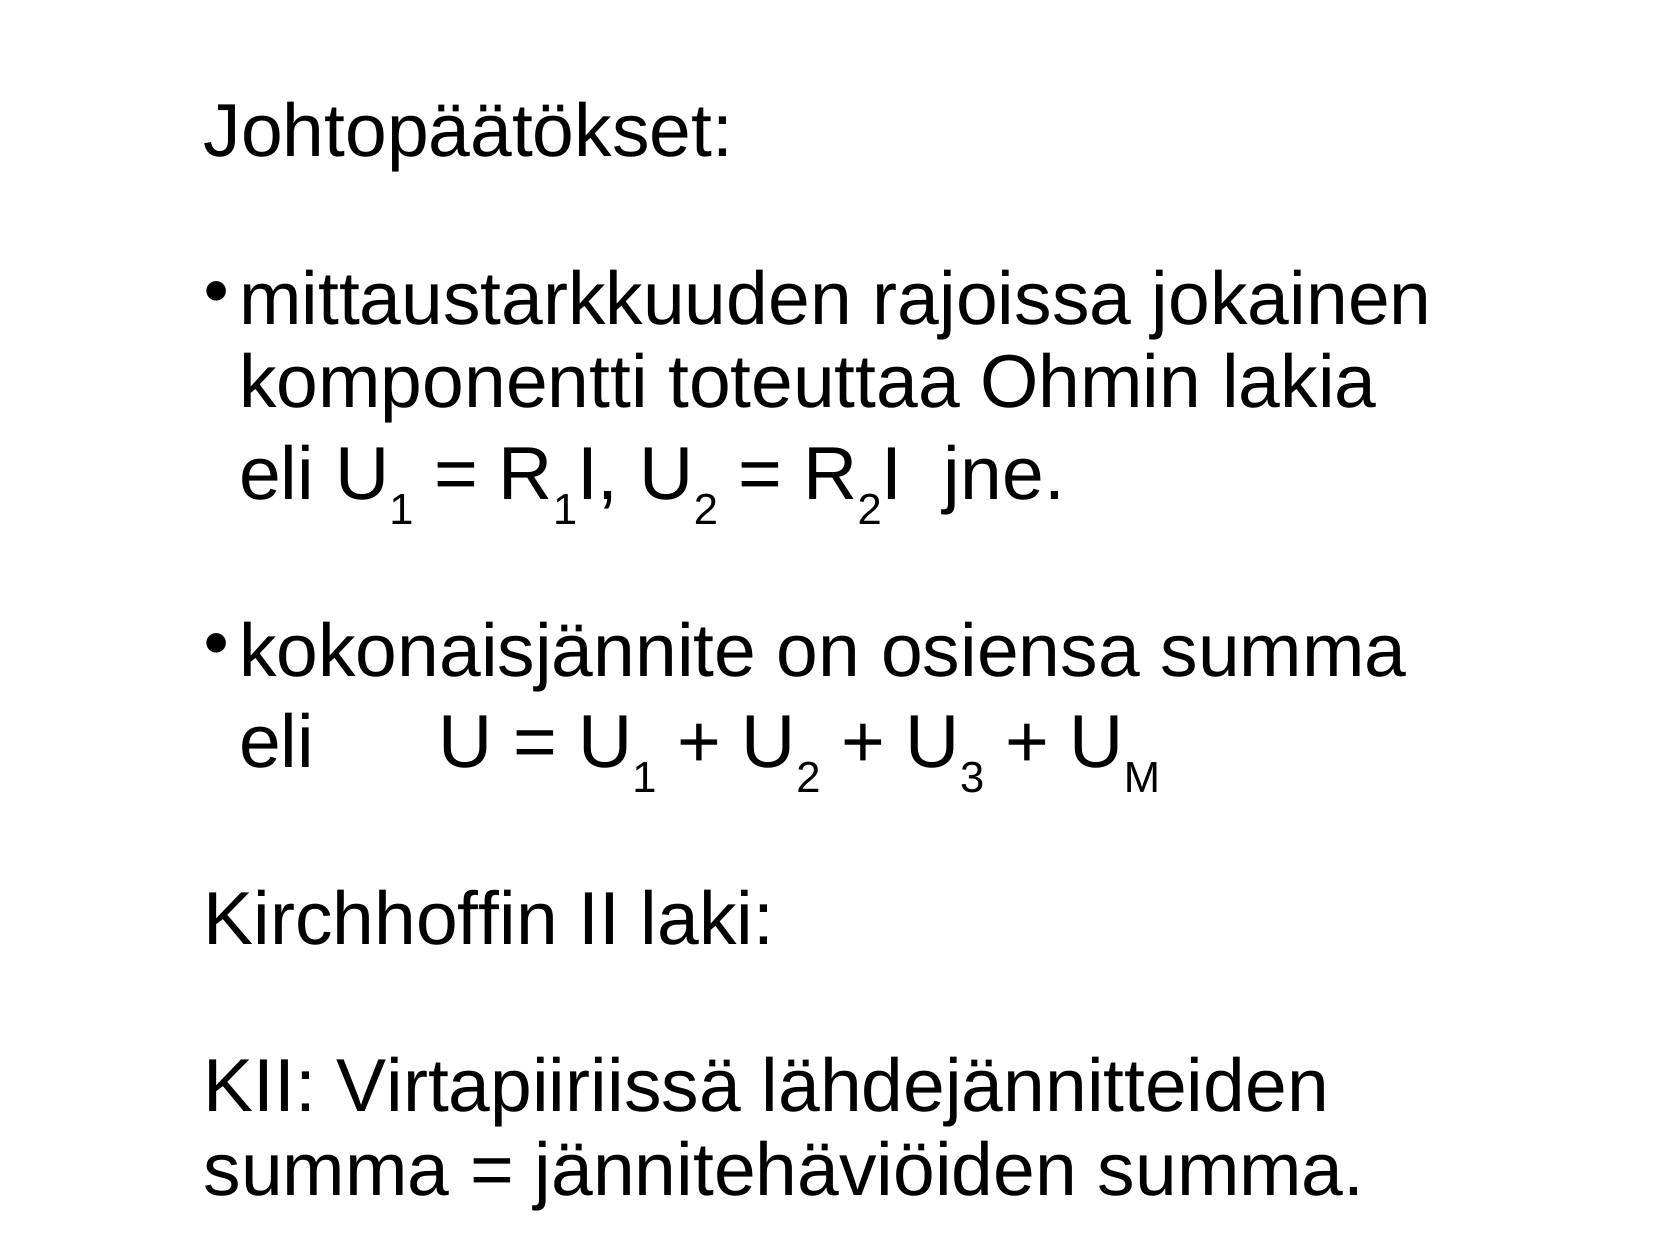

Johtopäätökset:
mittaustarkkuuden rajoissa jokainen komponentti toteuttaa Ohmin lakia eli U1 = R1I, U2 = R2I jne.
kokonaisjännite on osiensa summa eli U = U1 + U2 + U3 + UM
Kirchhoffin II laki:
KII: Virtapiiriissä lähdejännitteiden summa = jännitehäviöiden summa.